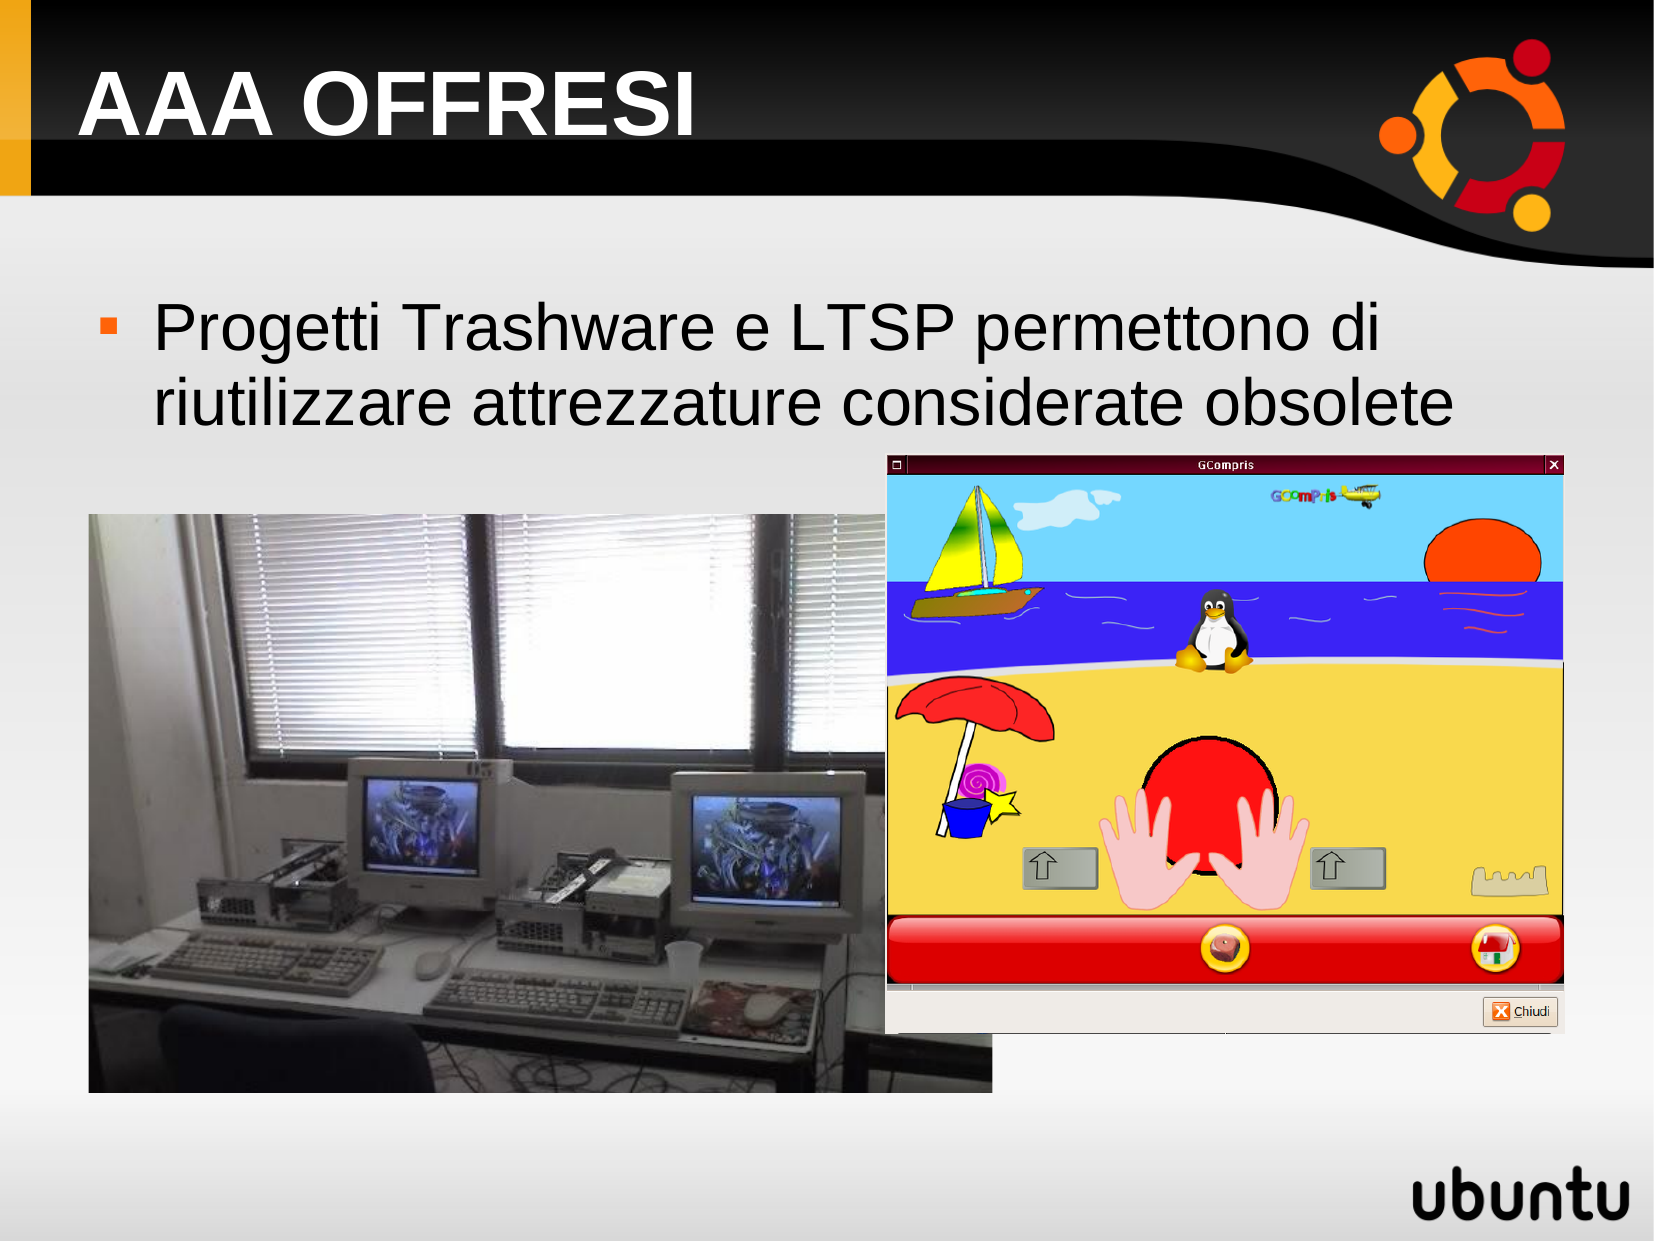

# AAA OFFRESI
Progetti Trashware e LTSP permettono di riutilizzare attrezzature considerate obsolete